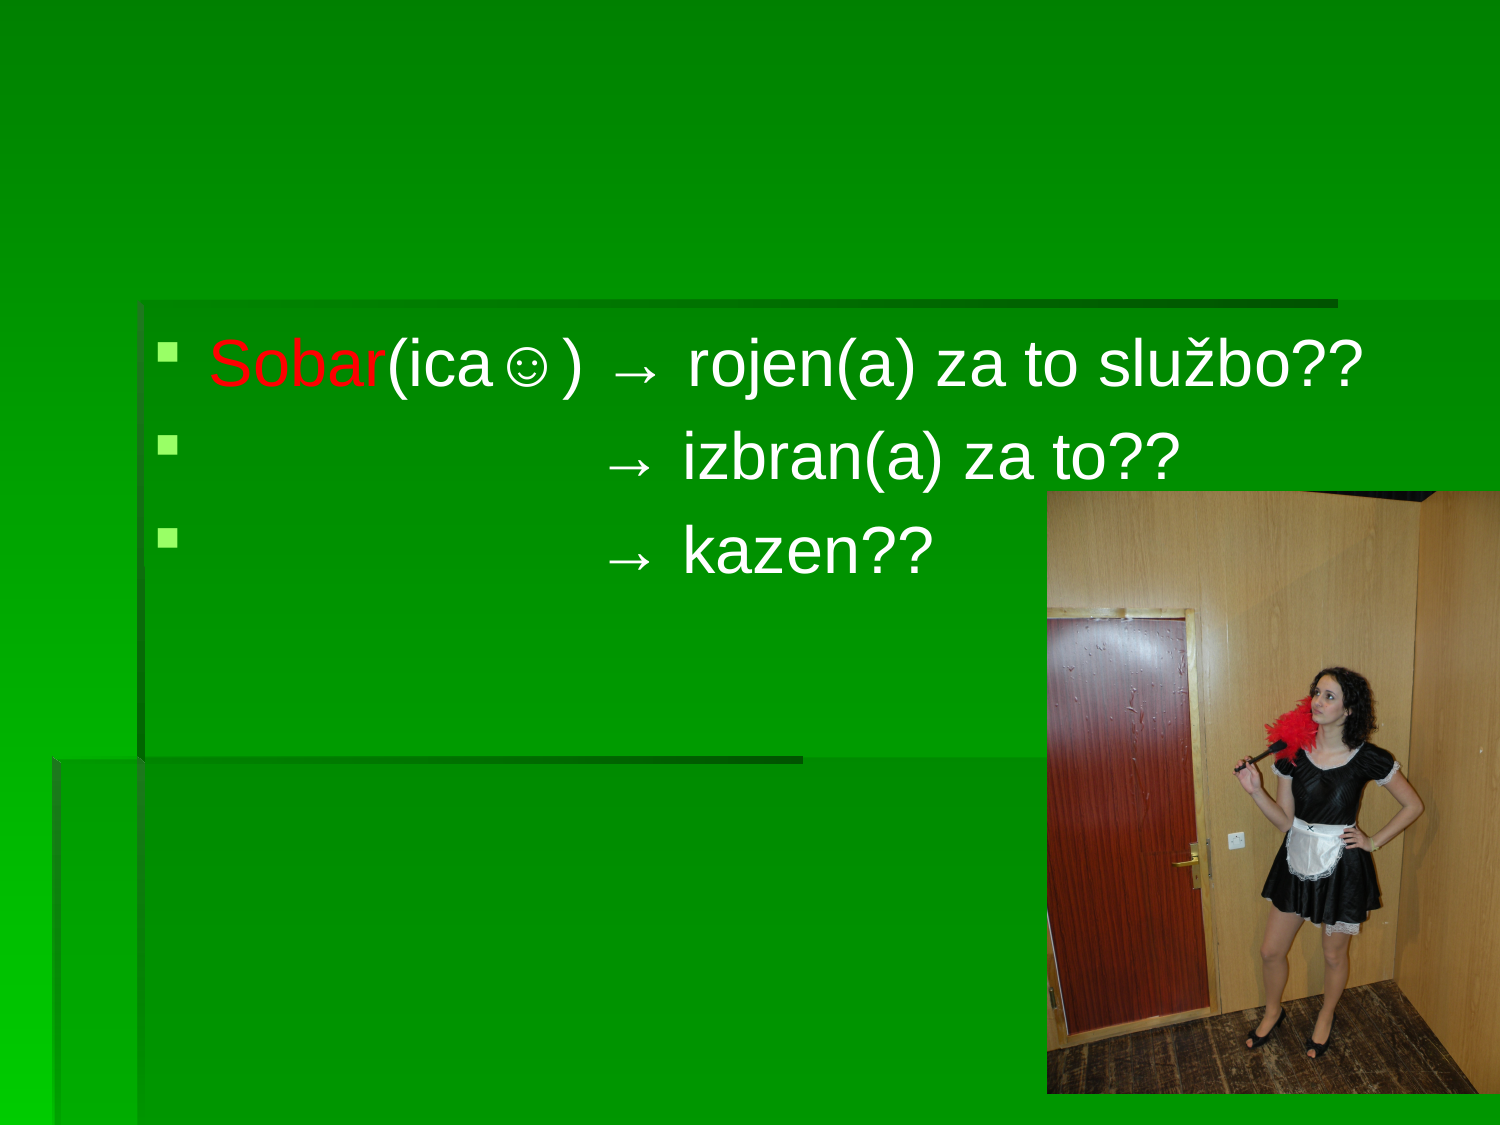

#
Sobar(ica☺) → rojen(a) za to službo??
 → izbran(a) za to??
 → kazen??